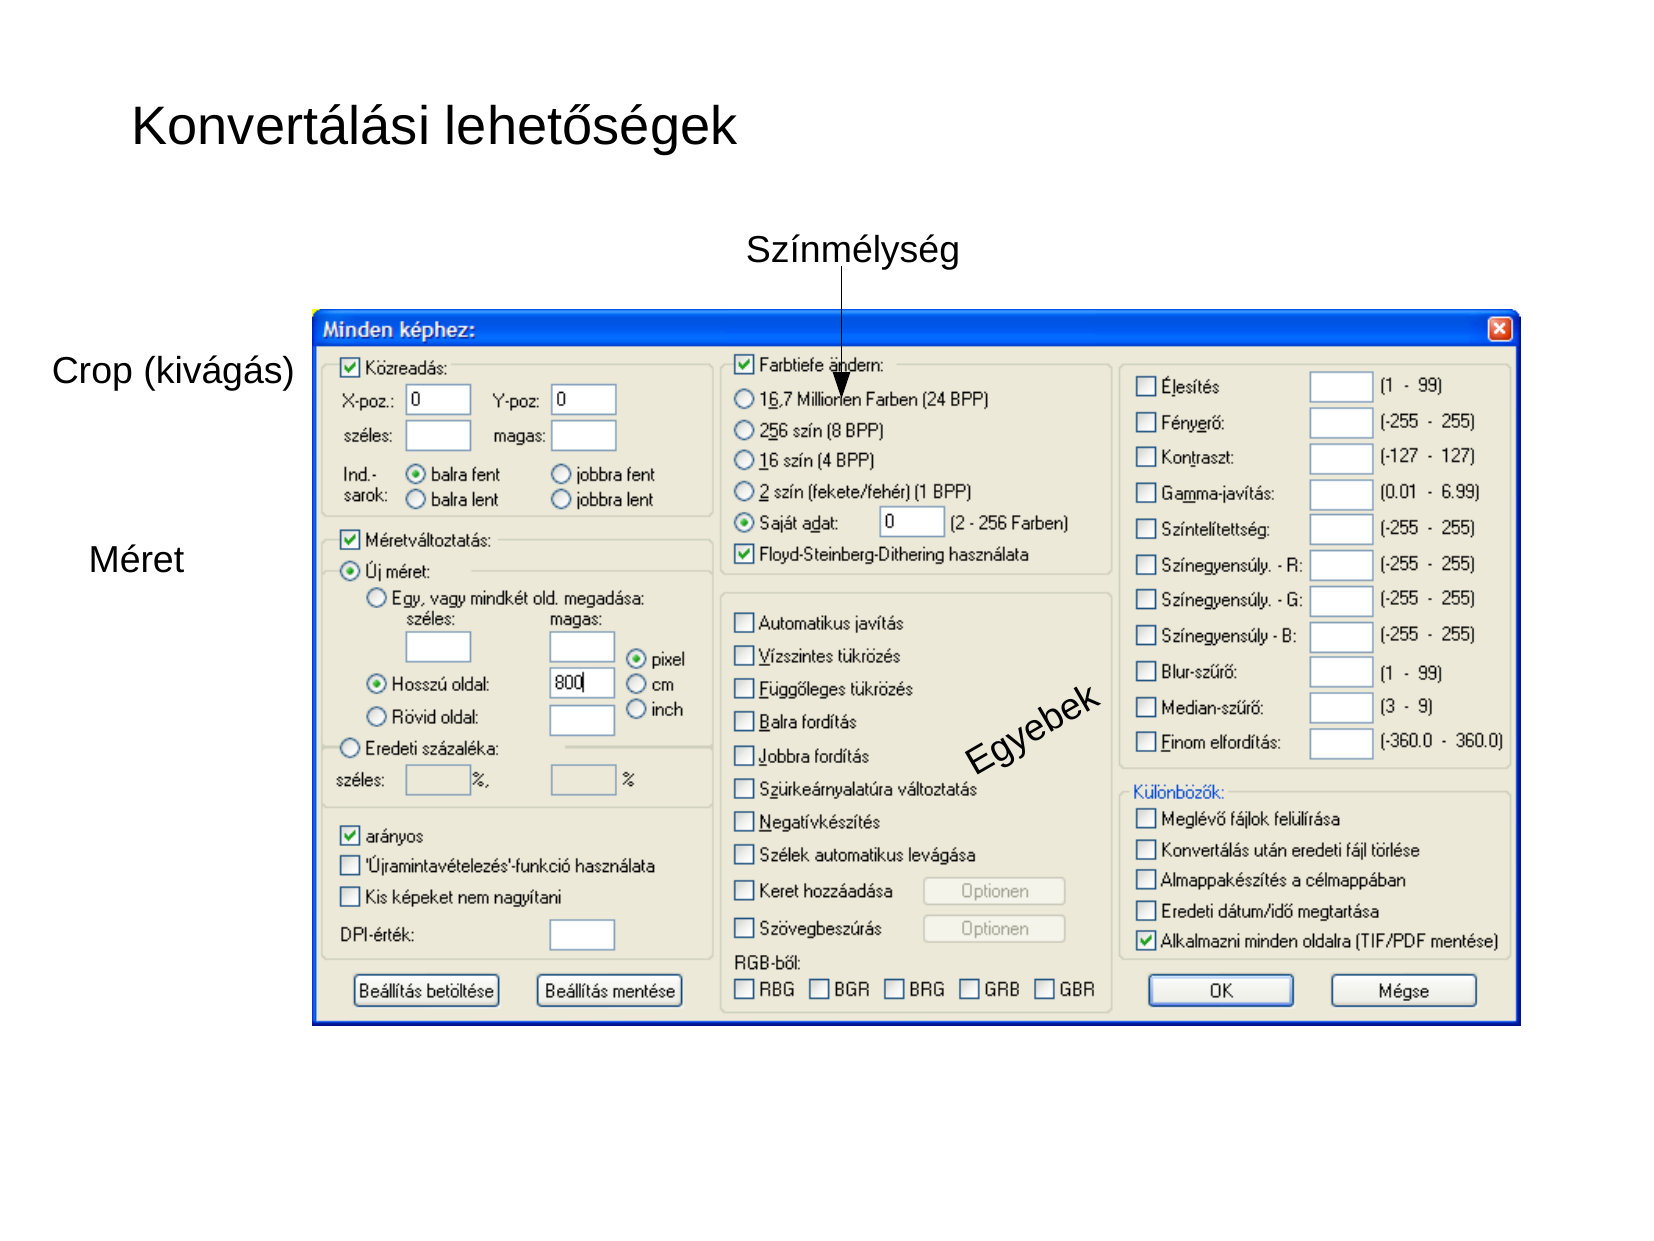

Konvertálási lehetőségek
Színmélység
Crop (kivágás)
Méret
Egyebek